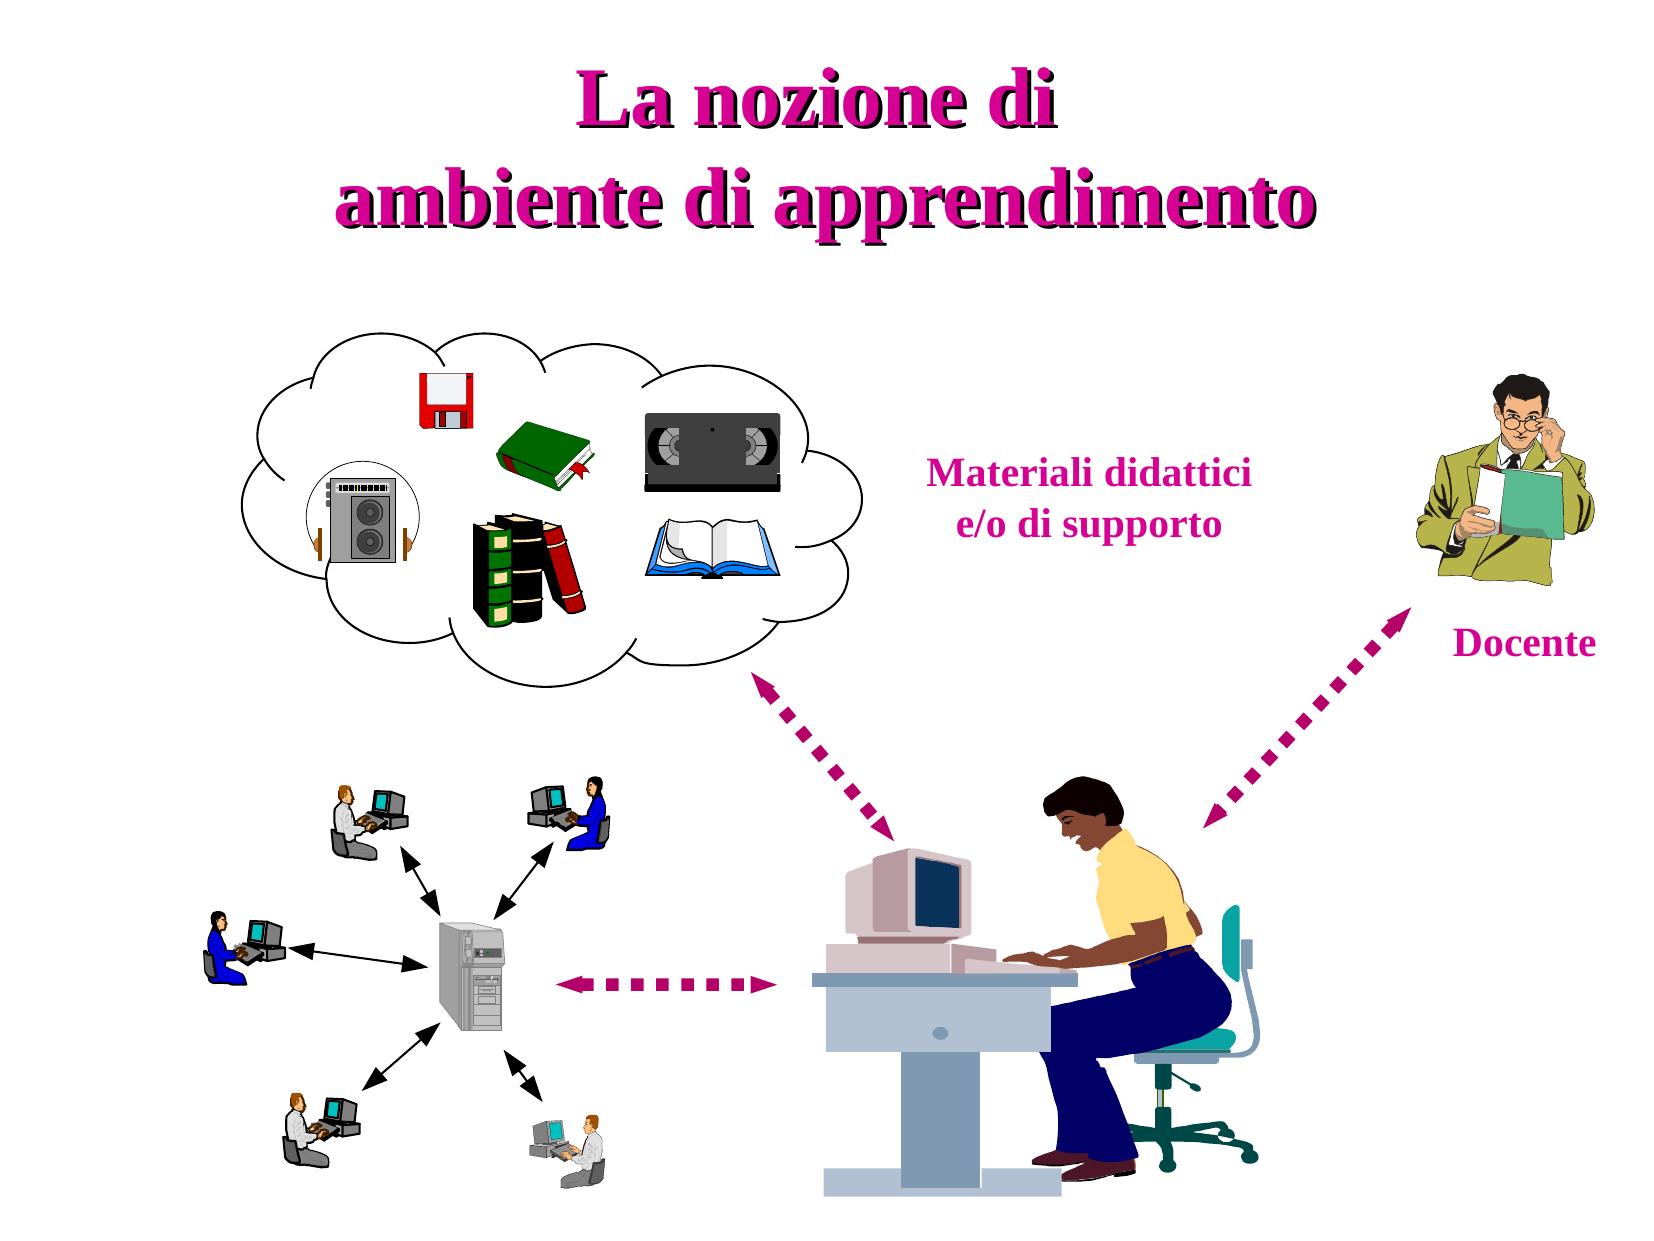

La nozione di
ambiente di apprendimento
Materiali didattici
e/o di supporto
Docente